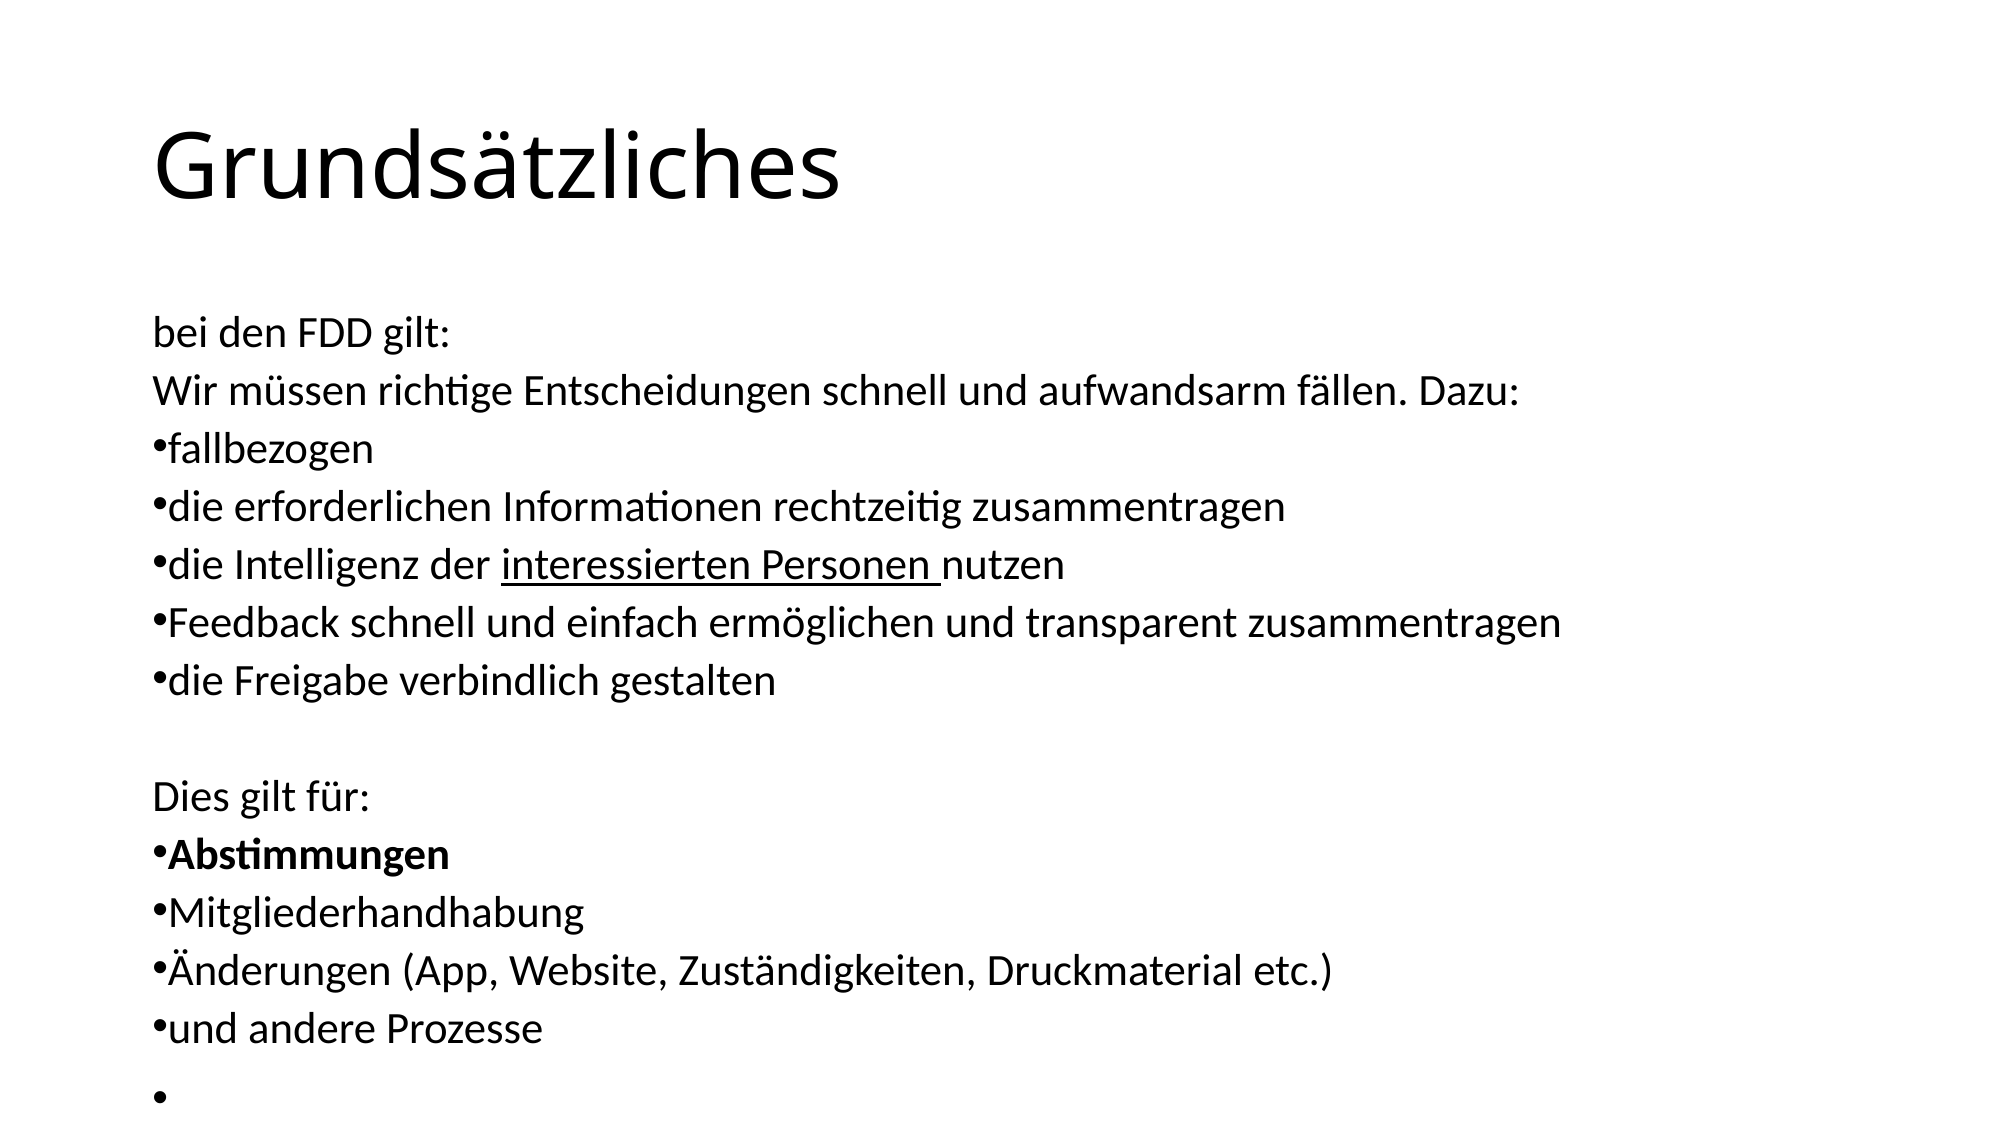

# Grundsätzliches
bei den FDD gilt:
Wir müssen richtige Entscheidungen schnell und aufwandsarm fällen. Dazu:
fallbezogen
die erforderlichen Informationen rechtzeitig zusammentragen
die Intelligenz der interessierten Personen nutzen
Feedback schnell und einfach ermöglichen und transparent zusammentragen
die Freigabe verbindlich gestalten
Dies gilt für:
Abstimmungen
Mitgliederhandhabung
Änderungen (App, Website, Zuständigkeiten, Druckmaterial etc.)
und andere Prozesse